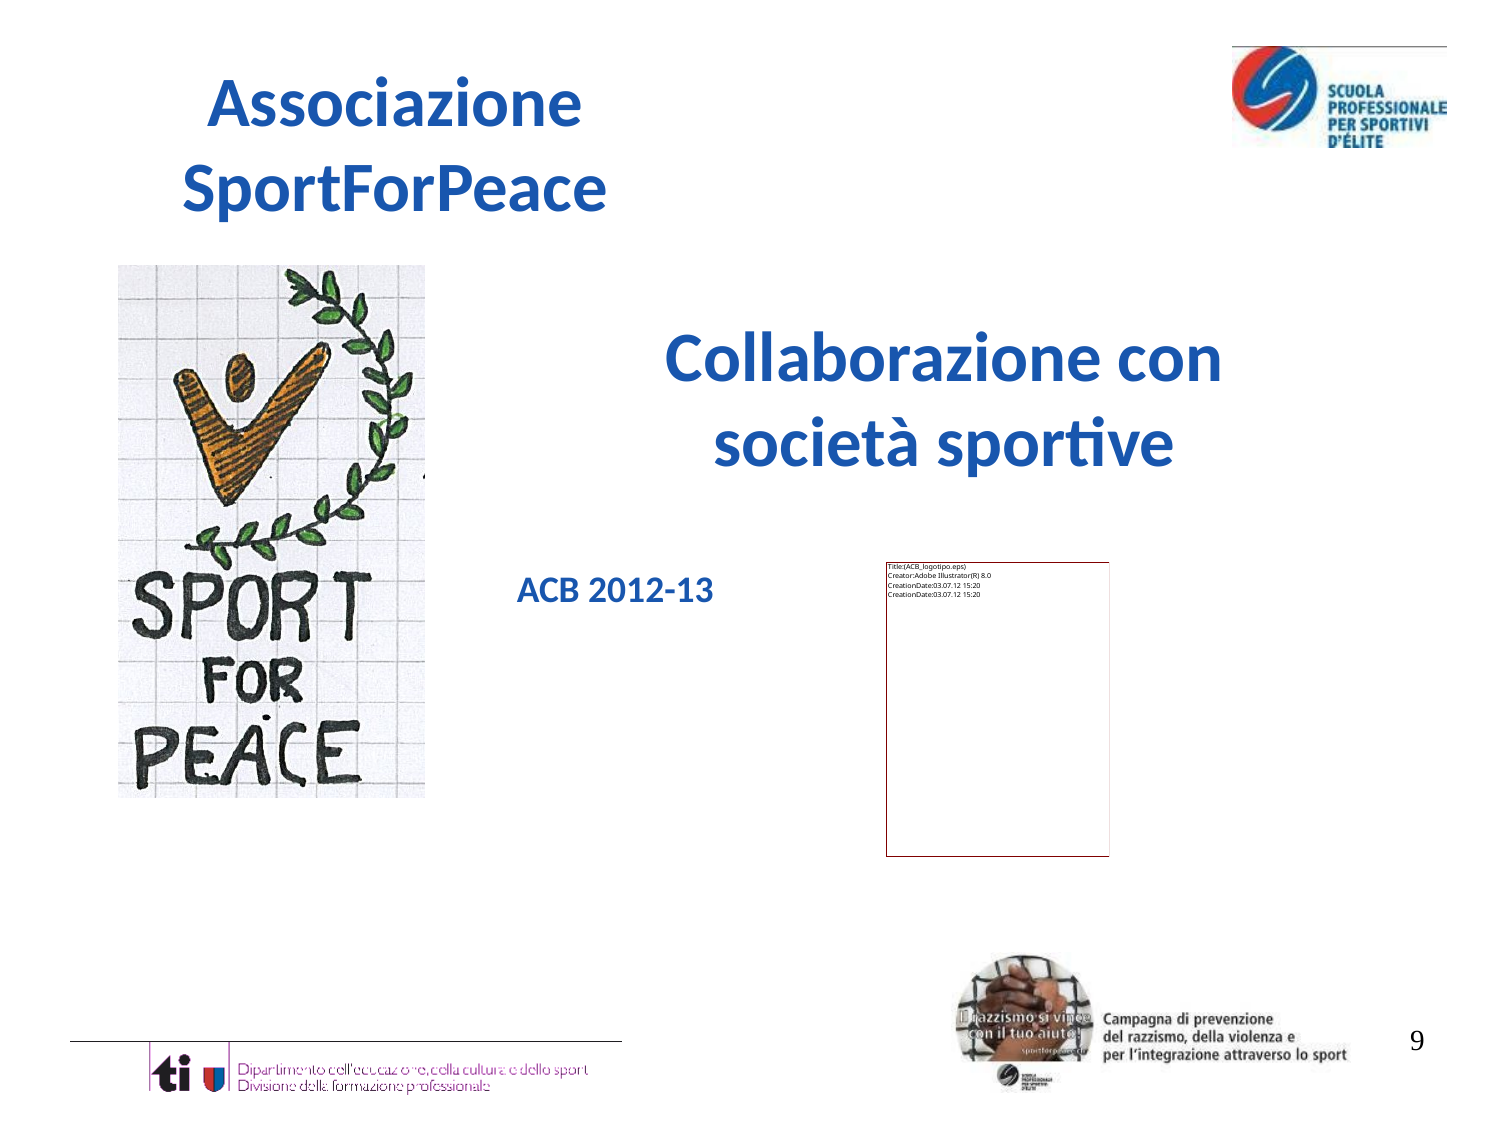

Associazione
SportForPeace
Collaborazione con
società sportive
ACB 2012-13
9